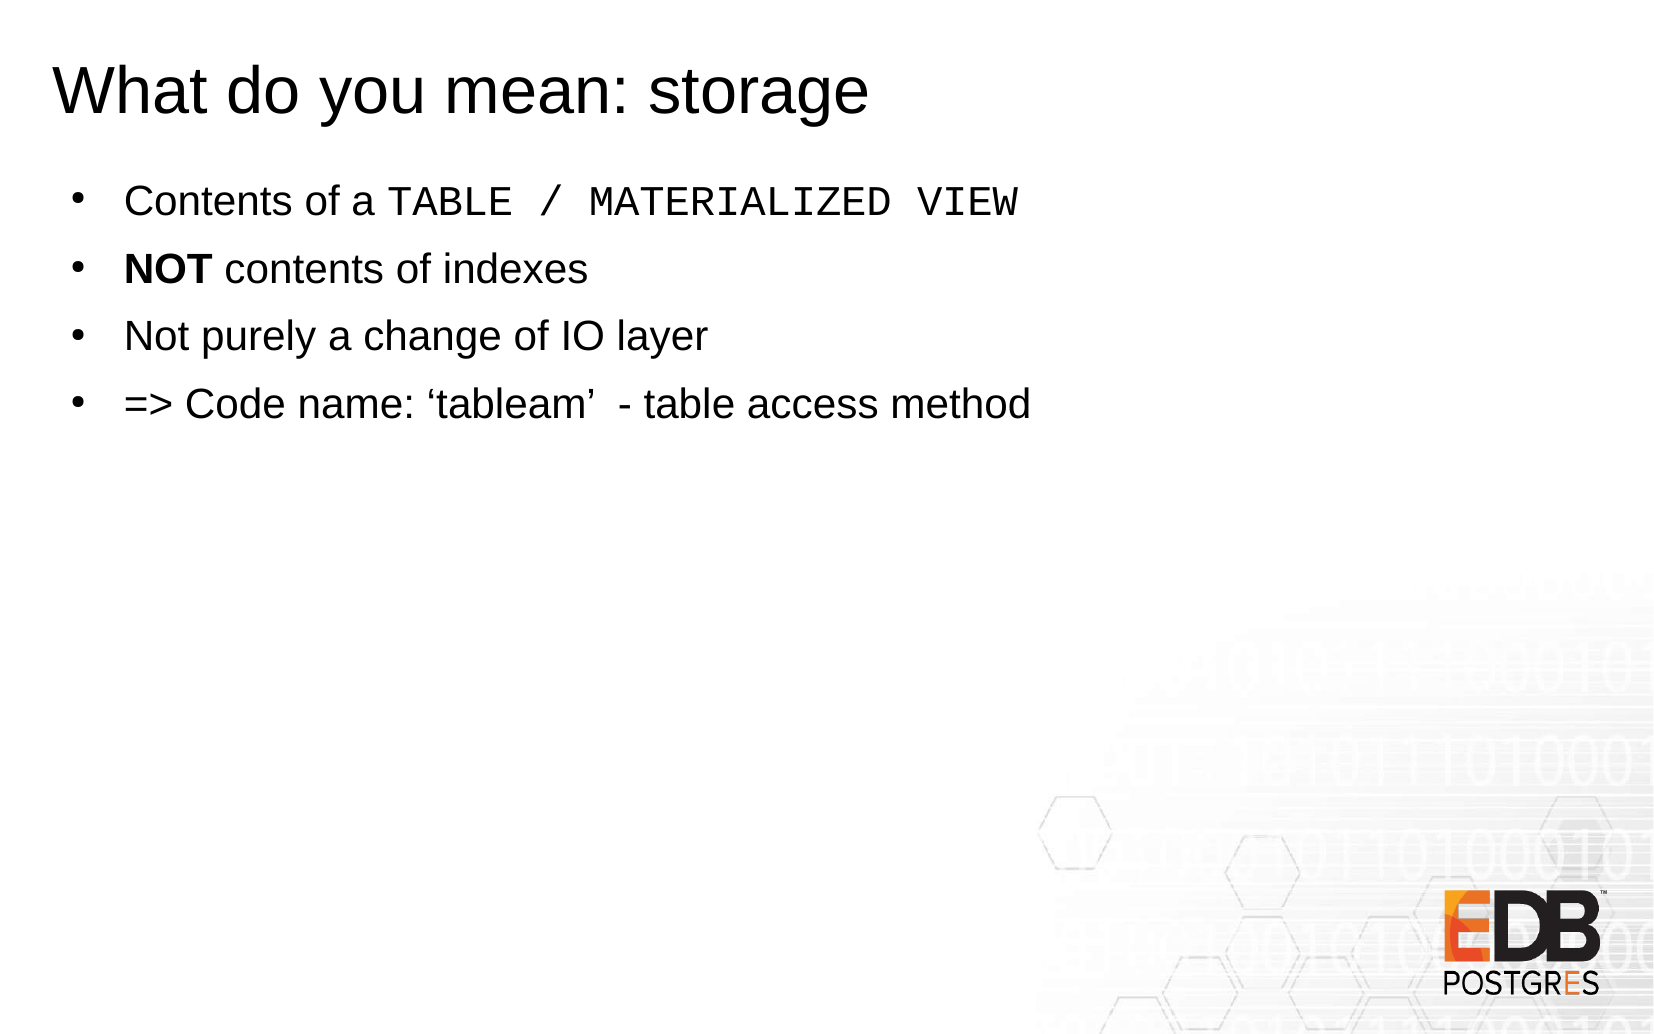

# What do you mean: storage
Contents of a TABLE / MATERIALIZED VIEW
NOT contents of indexes
Not purely a change of IO layer
=> Code name: ‘tableam’ - table access method